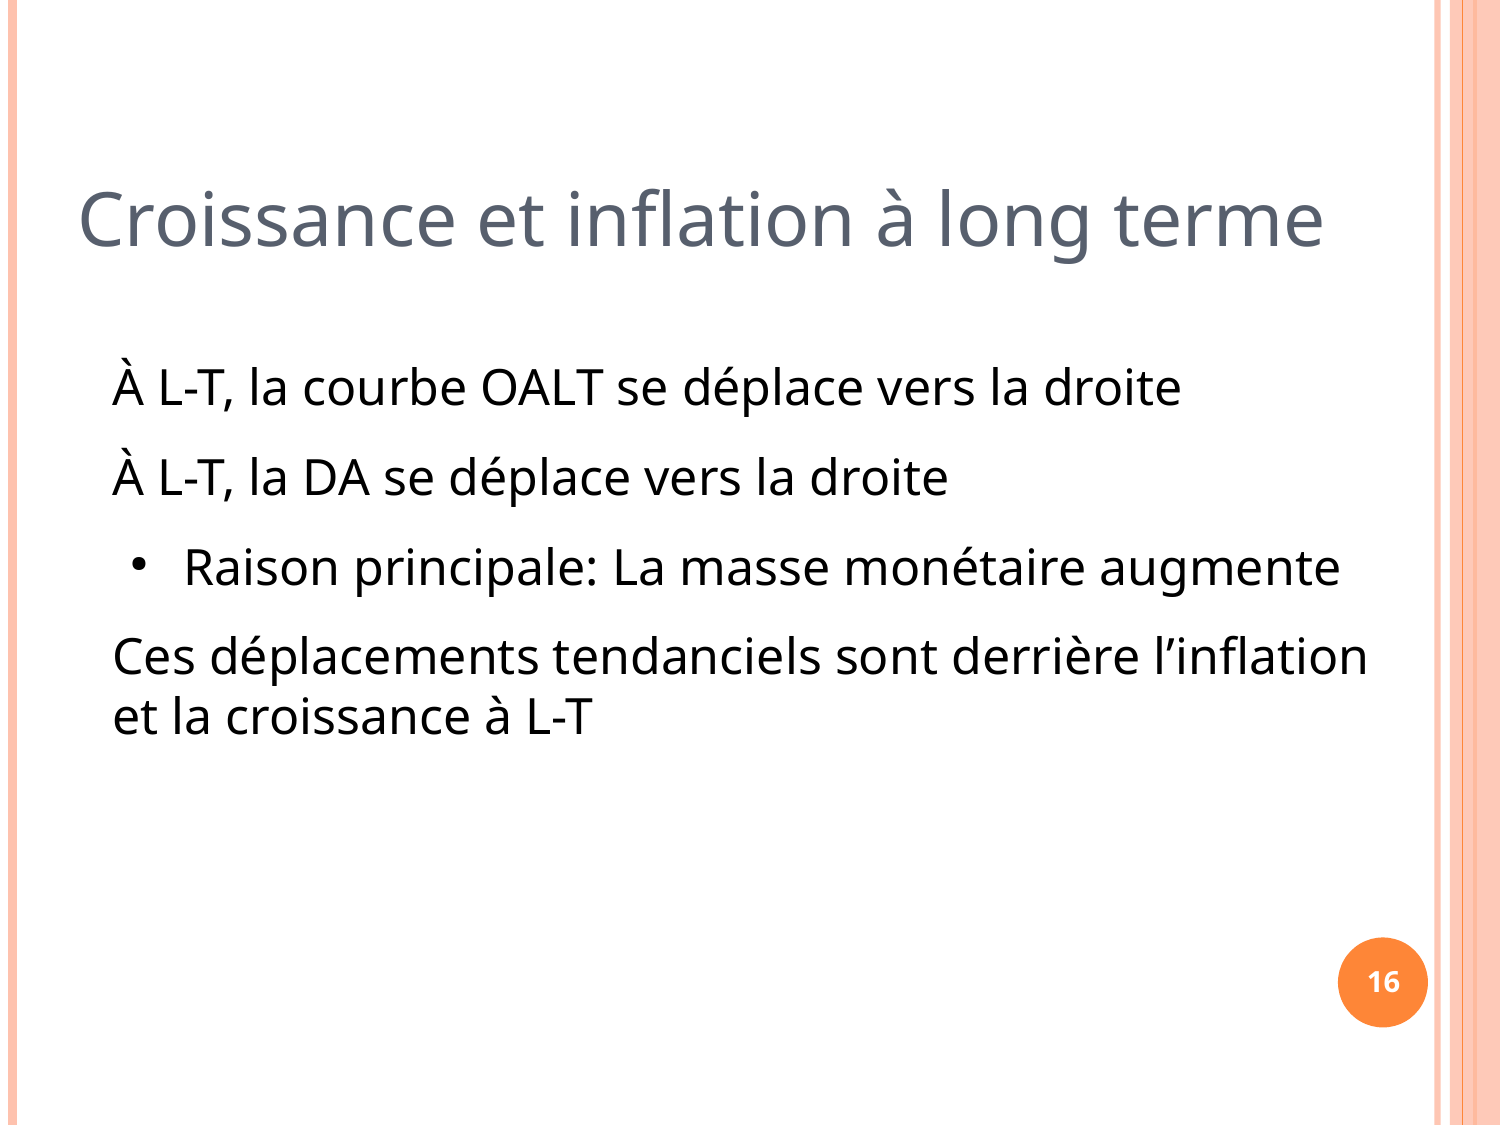

# Croissance et inflation à long terme
À L-T, la courbe OALT se déplace vers la droite
À L-T, la DA se déplace vers la droite
Raison principale: La masse monétaire augmente
Ces déplacements tendanciels sont derrière l’inflation et la croissance à L-T